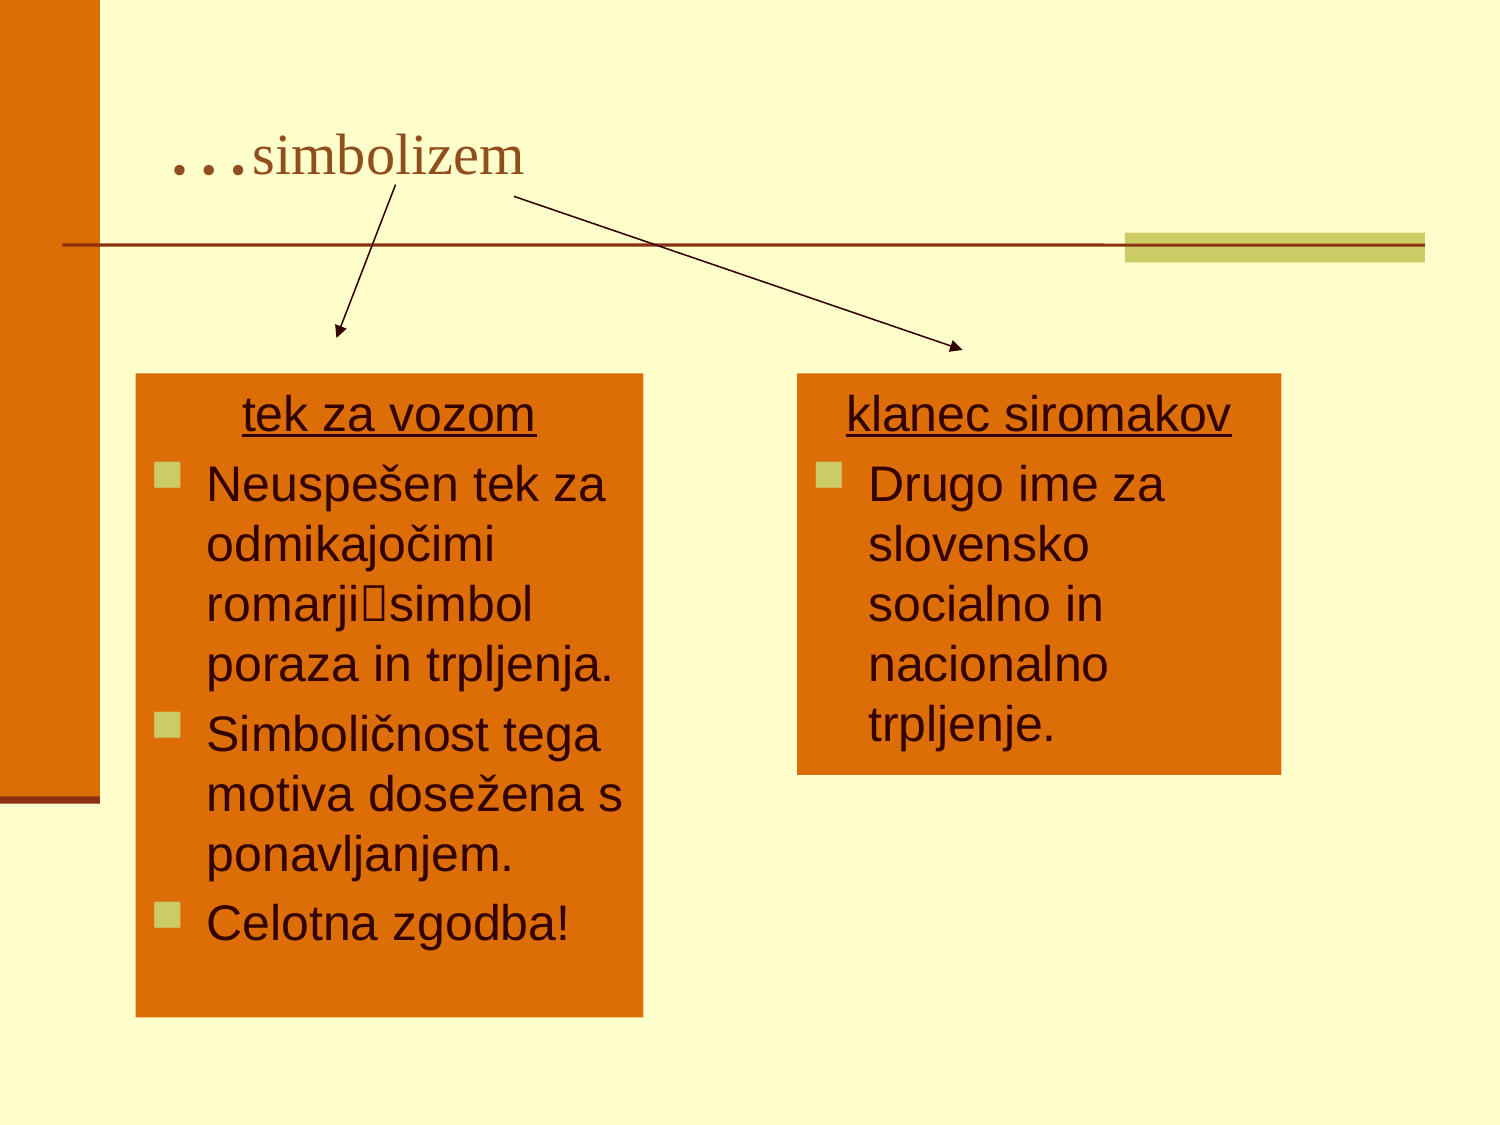

# …simbolizem
tek za vozom
Neuspešen tek za odmikajočimi romarjisimbol poraza in trpljenja.
Simboličnost tega motiva dosežena s ponavljanjem.
Celotna zgodba!
klanec siromakov
Drugo ime za slovensko socialno in nacionalno trpljenje.